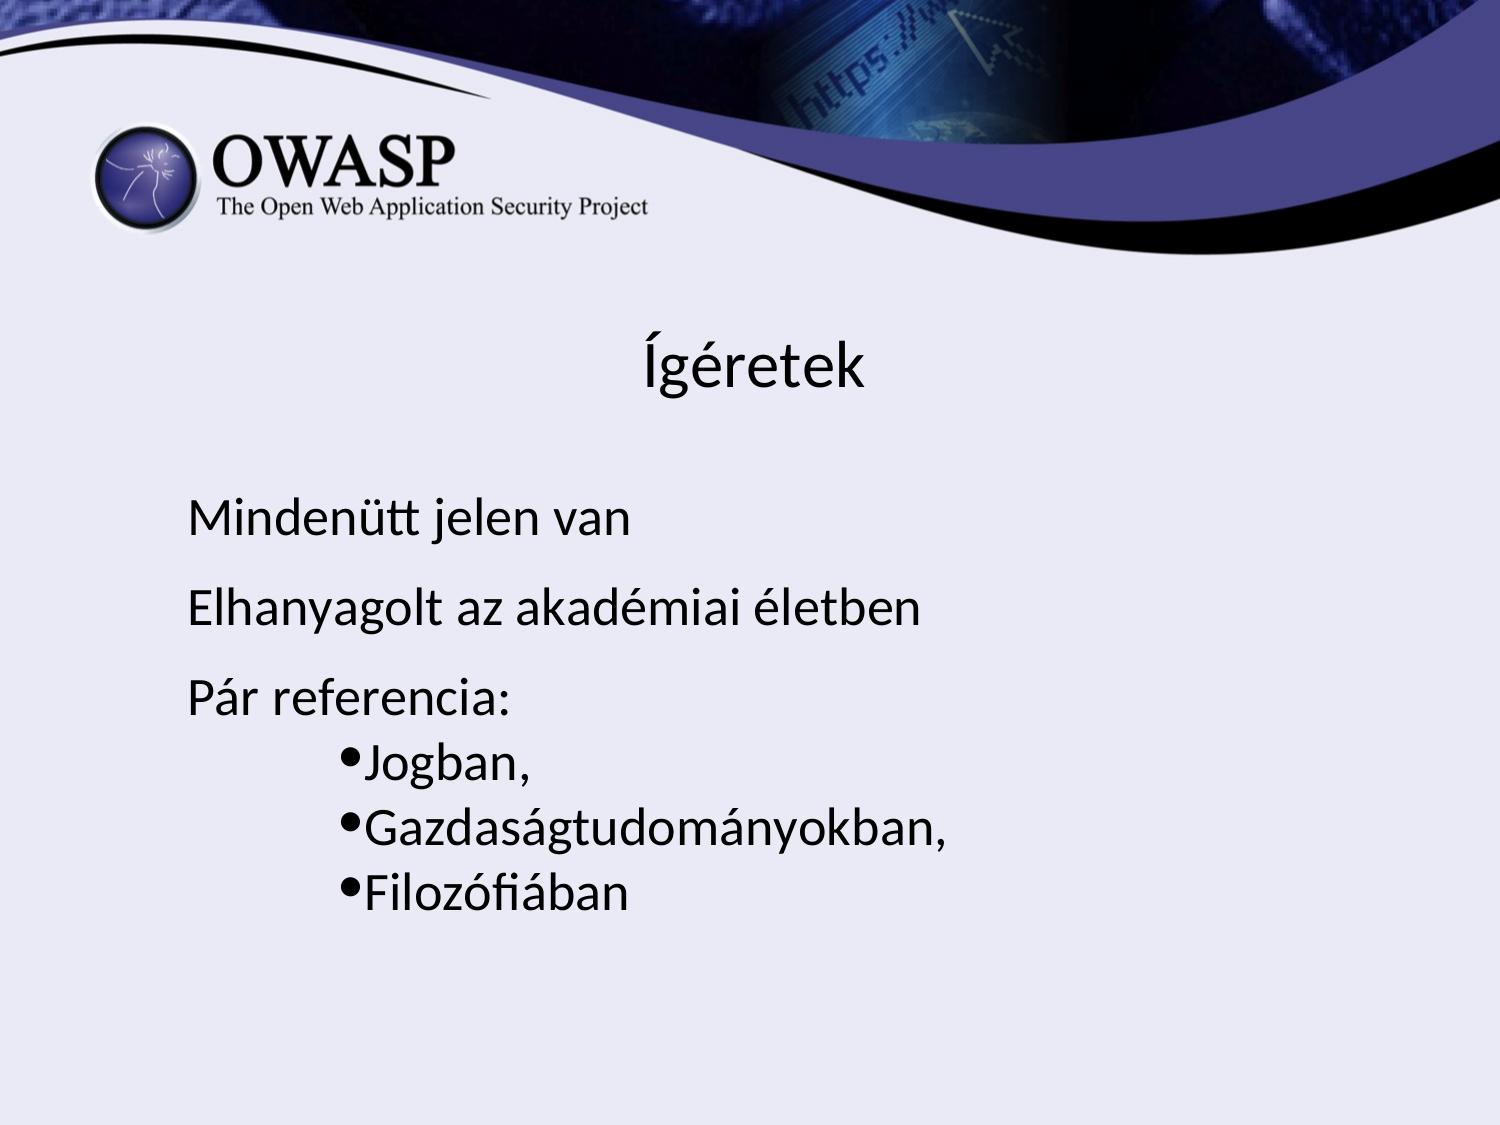

Ígéretek
Mindenütt jelen van
Elhanyagolt az akadémiai életben
Pár referencia:
Jogban,
Gazdaságtudományokban,
Filozófiában